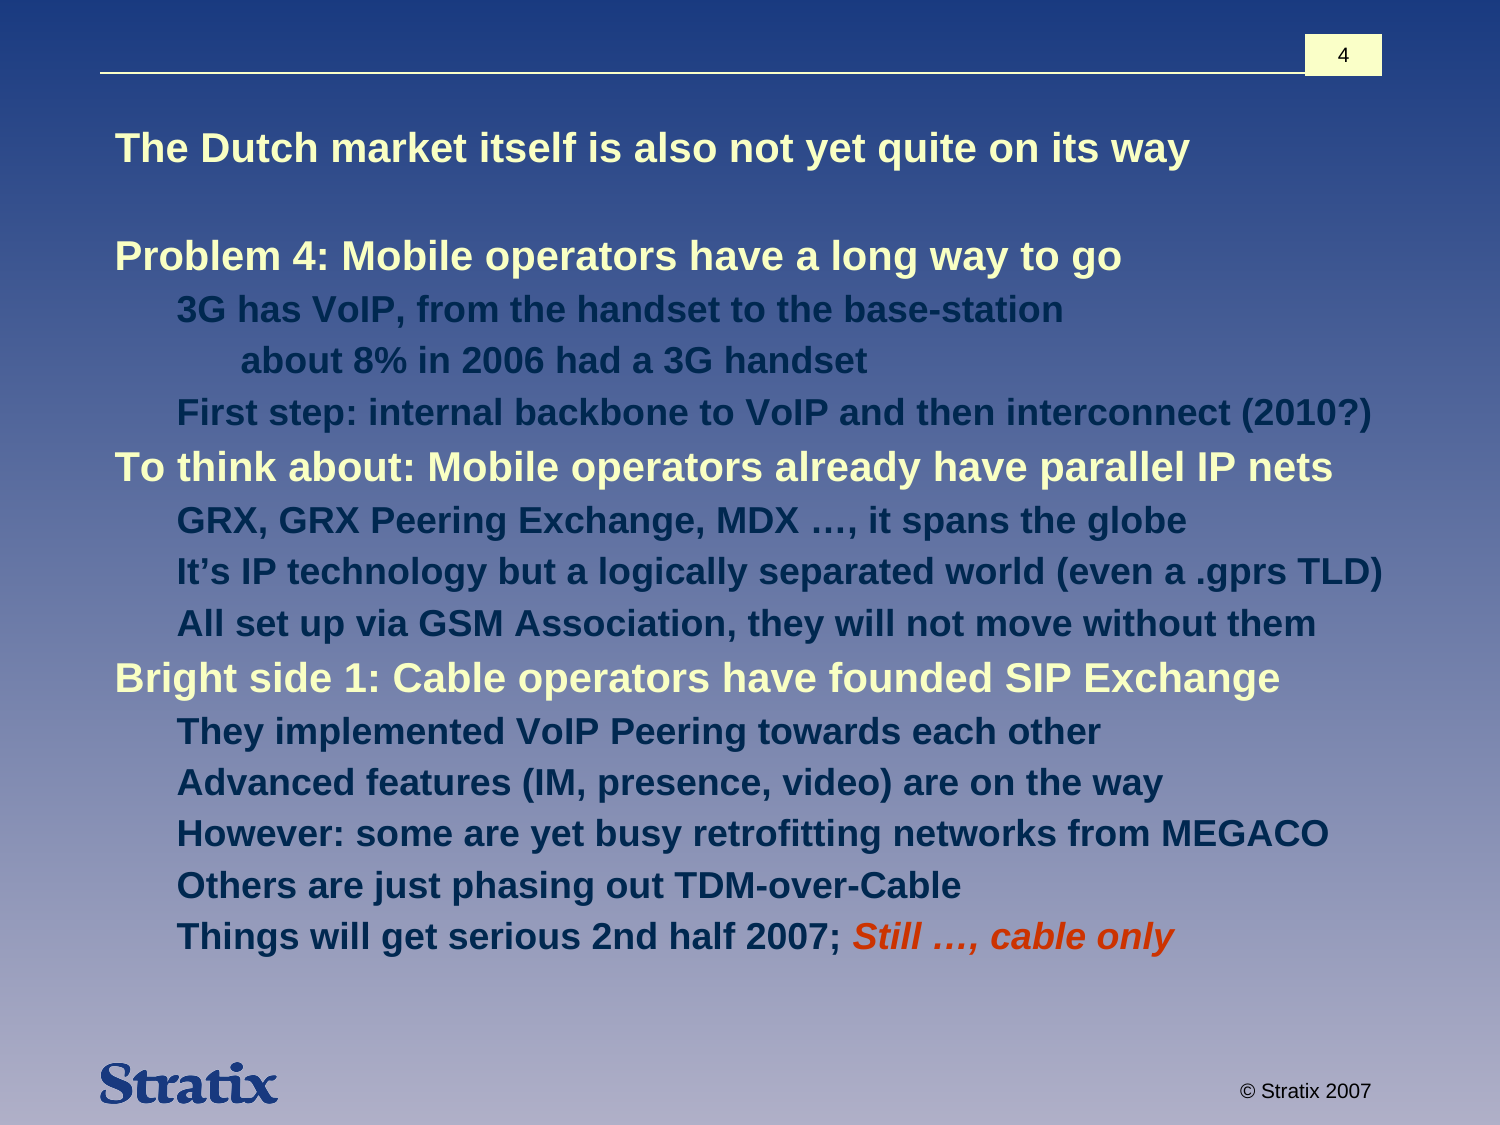

4
# The Dutch market itself is also not yet quite on its way
Problem 4: Mobile operators have a long way to go
3G has VoIP, from the handset to the base-station
about 8% in 2006 had a 3G handset
First step: internal backbone to VoIP and then interconnect (2010?)
To think about: Mobile operators already have parallel IP nets
GRX, GRX Peering Exchange, MDX …, it spans the globe
It’s IP technology but a logically separated world (even a .gprs TLD)
All set up via GSM Association, they will not move without them
Bright side 1: Cable operators have founded SIP Exchange
They implemented VoIP Peering towards each other
Advanced features (IM, presence, video) are on the way
However: some are yet busy retrofitting networks from MEGACO
Others are just phasing out TDM-over-Cable
Things will get serious 2nd half 2007; Still …, cable only